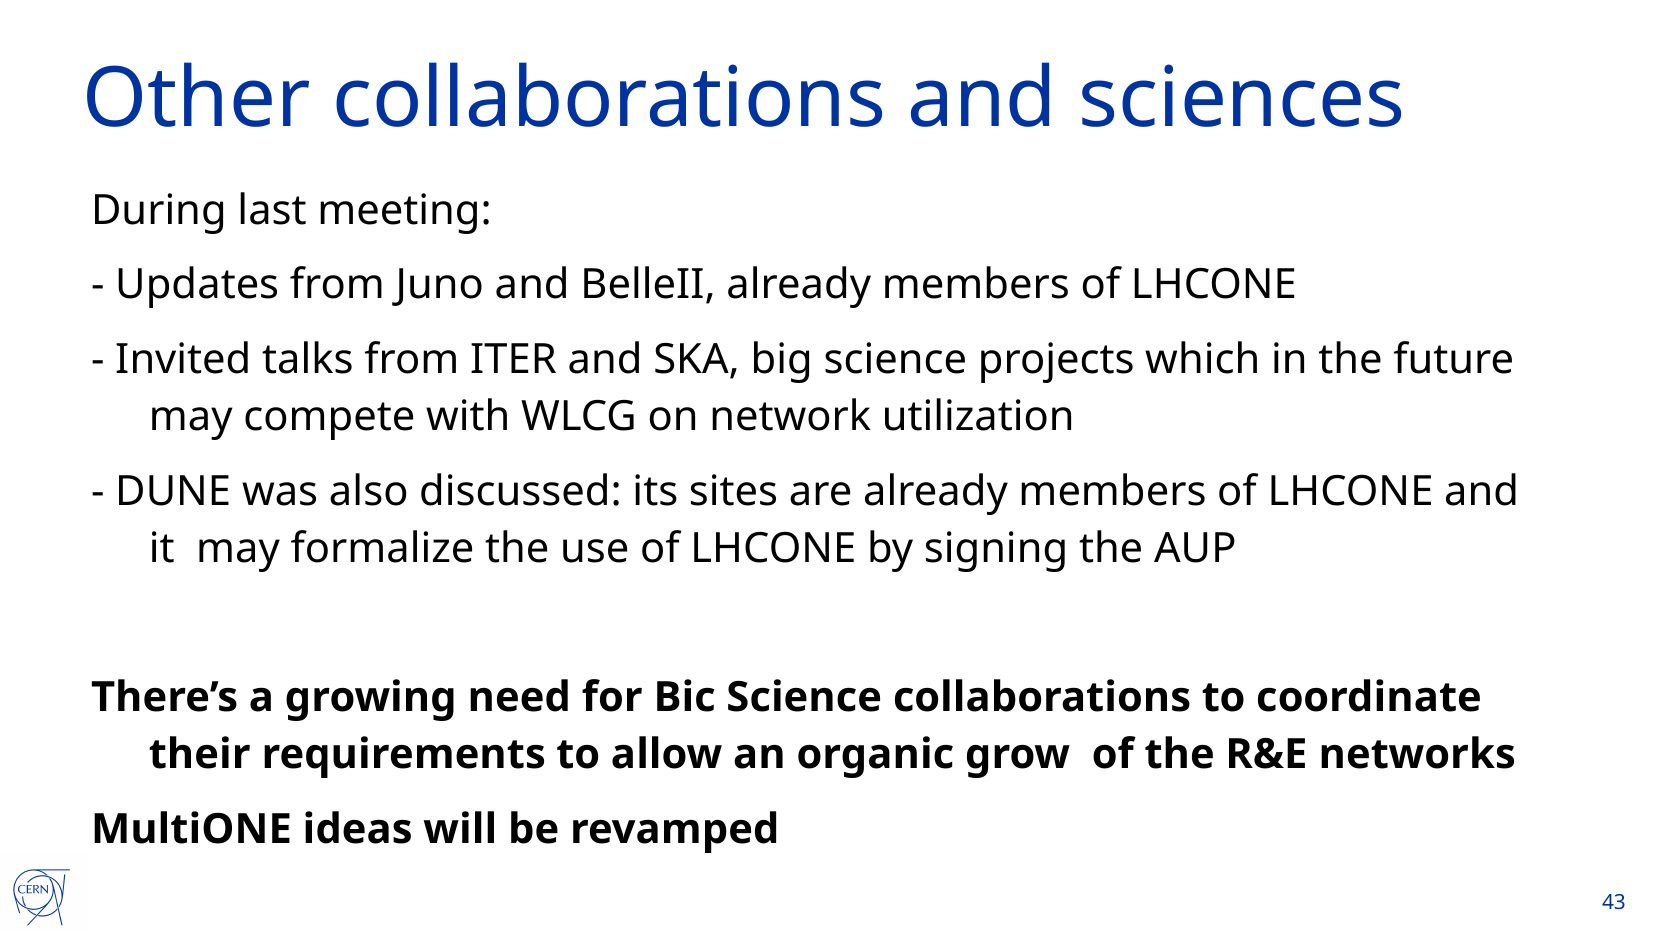

# Other collaborations and sciences
During last meeting:
- Updates from Juno and BelleII, already members of LHCONE
- Invited talks from ITER and SKA, big science projects which in the future may compete with WLCG on network utilization
- DUNE was also discussed: its sites are already members of LHCONE and it may formalize the use of LHCONE by signing the AUP
There’s a growing need for Bic Science collaborations to coordinate their requirements to allow an organic grow of the R&E networks
MultiONE ideas will be revamped
43